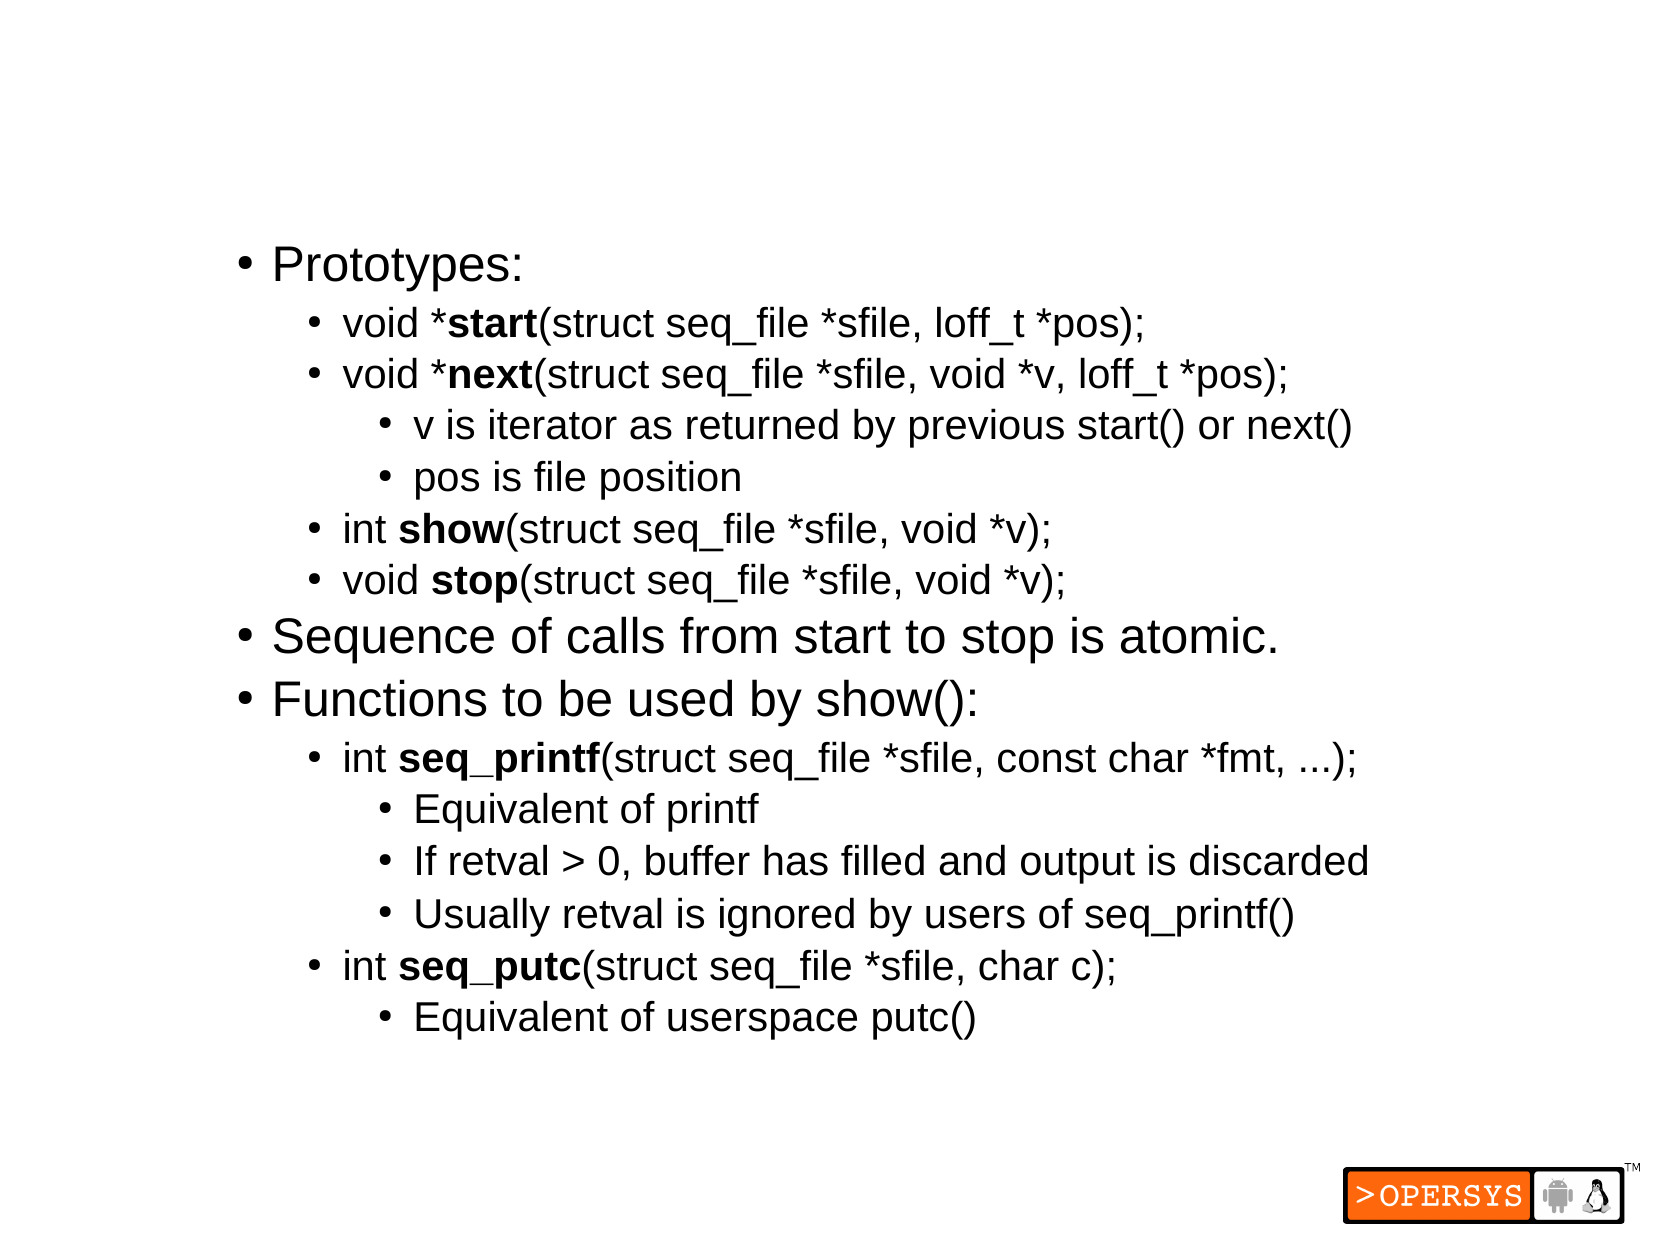

# Prototypes:
void *start(struct seq_file *sfile, loff_t *pos);
void *next(struct seq_file *sfile, void *v, loff_t *pos);
v is iterator as returned by previous start() or next()
pos is file position
int show(struct seq_file *sfile, void *v);
void stop(struct seq_file *sfile, void *v);
Sequence of calls from start to stop is atomic.
Functions to be used by show():
int seq_printf(struct seq_file *sfile, const char *fmt, ...);
Equivalent of printf
If retval > 0, buffer has filled and output is discarded
Usually retval is ignored by users of seq_printf()
int seq_putc(struct seq_file *sfile, char c);
Equivalent of userspace putc()